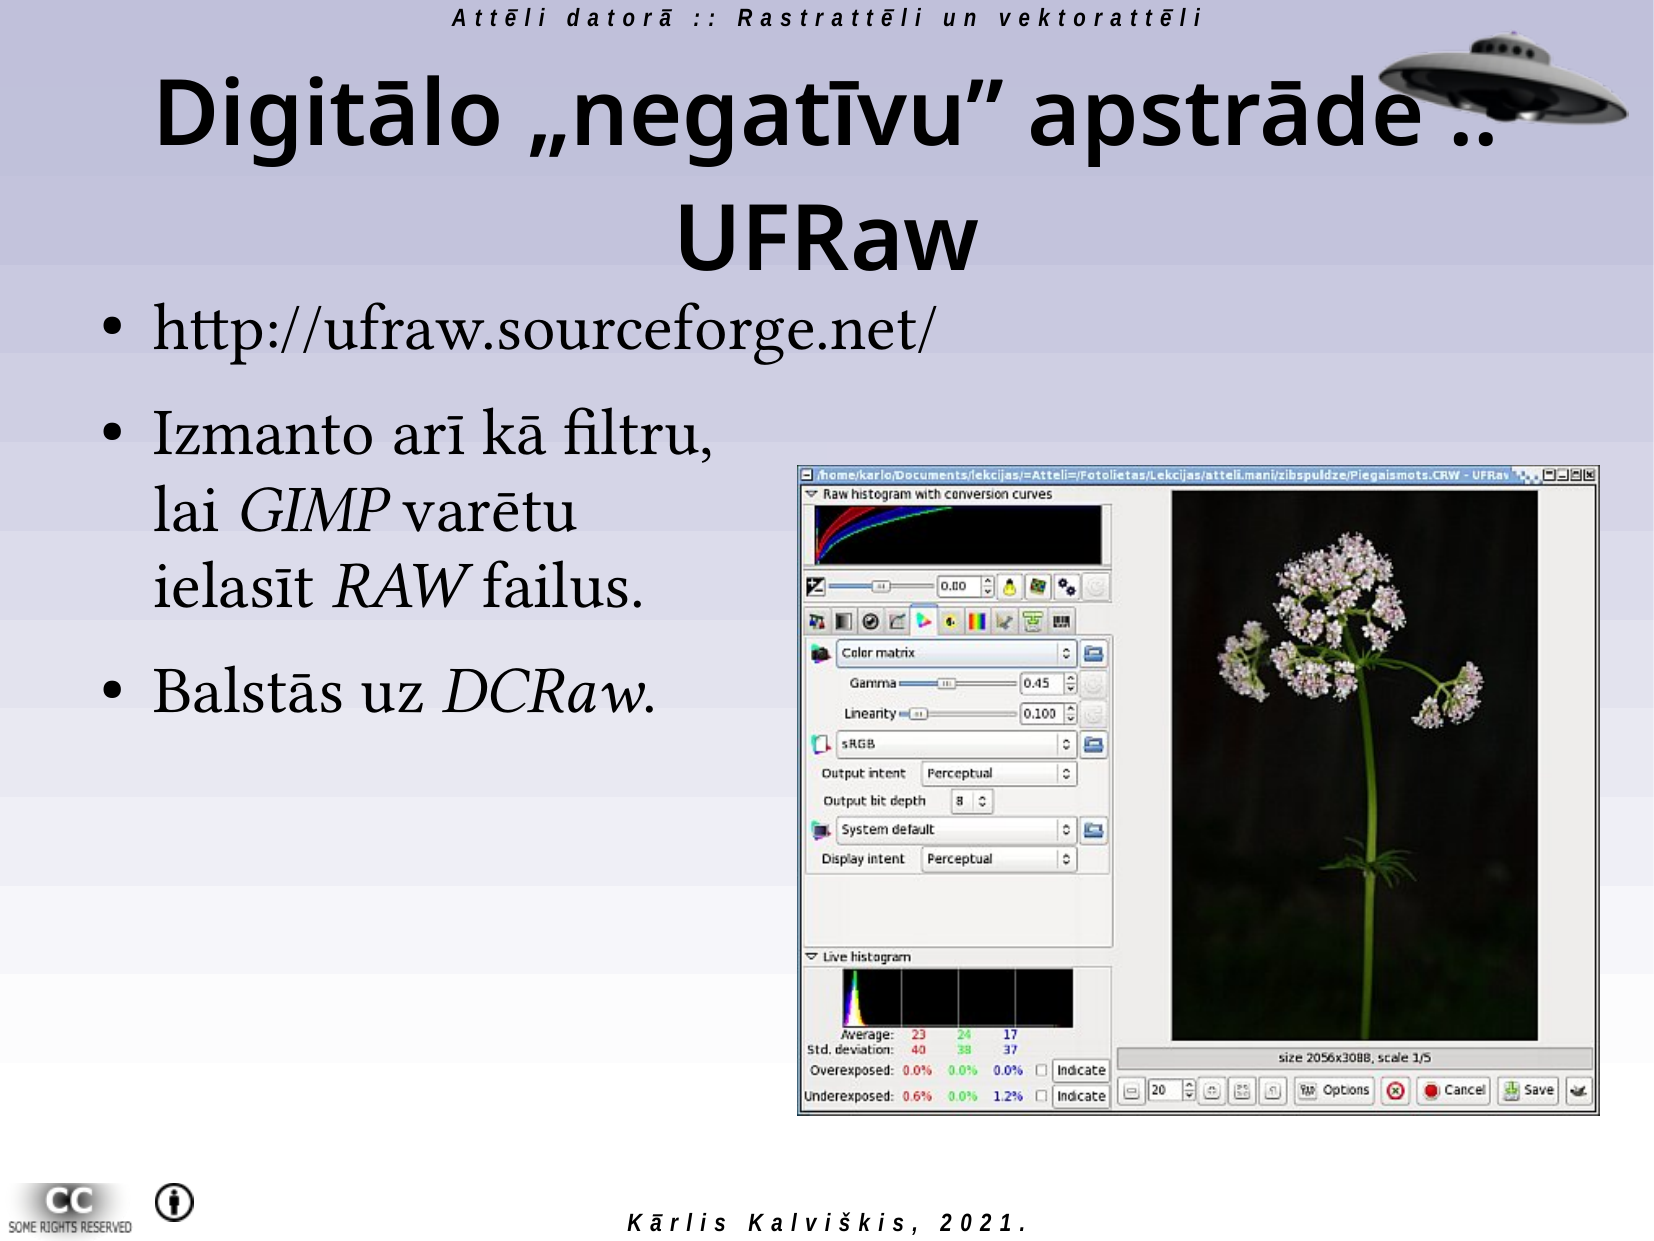

# Digitālo „negatīvu” apstrāde :: UFRaw
http://ufraw.sourceforge.net/
Izmanto arī kā filtru,
lai GIMP varētu
ielasīt RAW failus.
Balstās uz DCRaw.